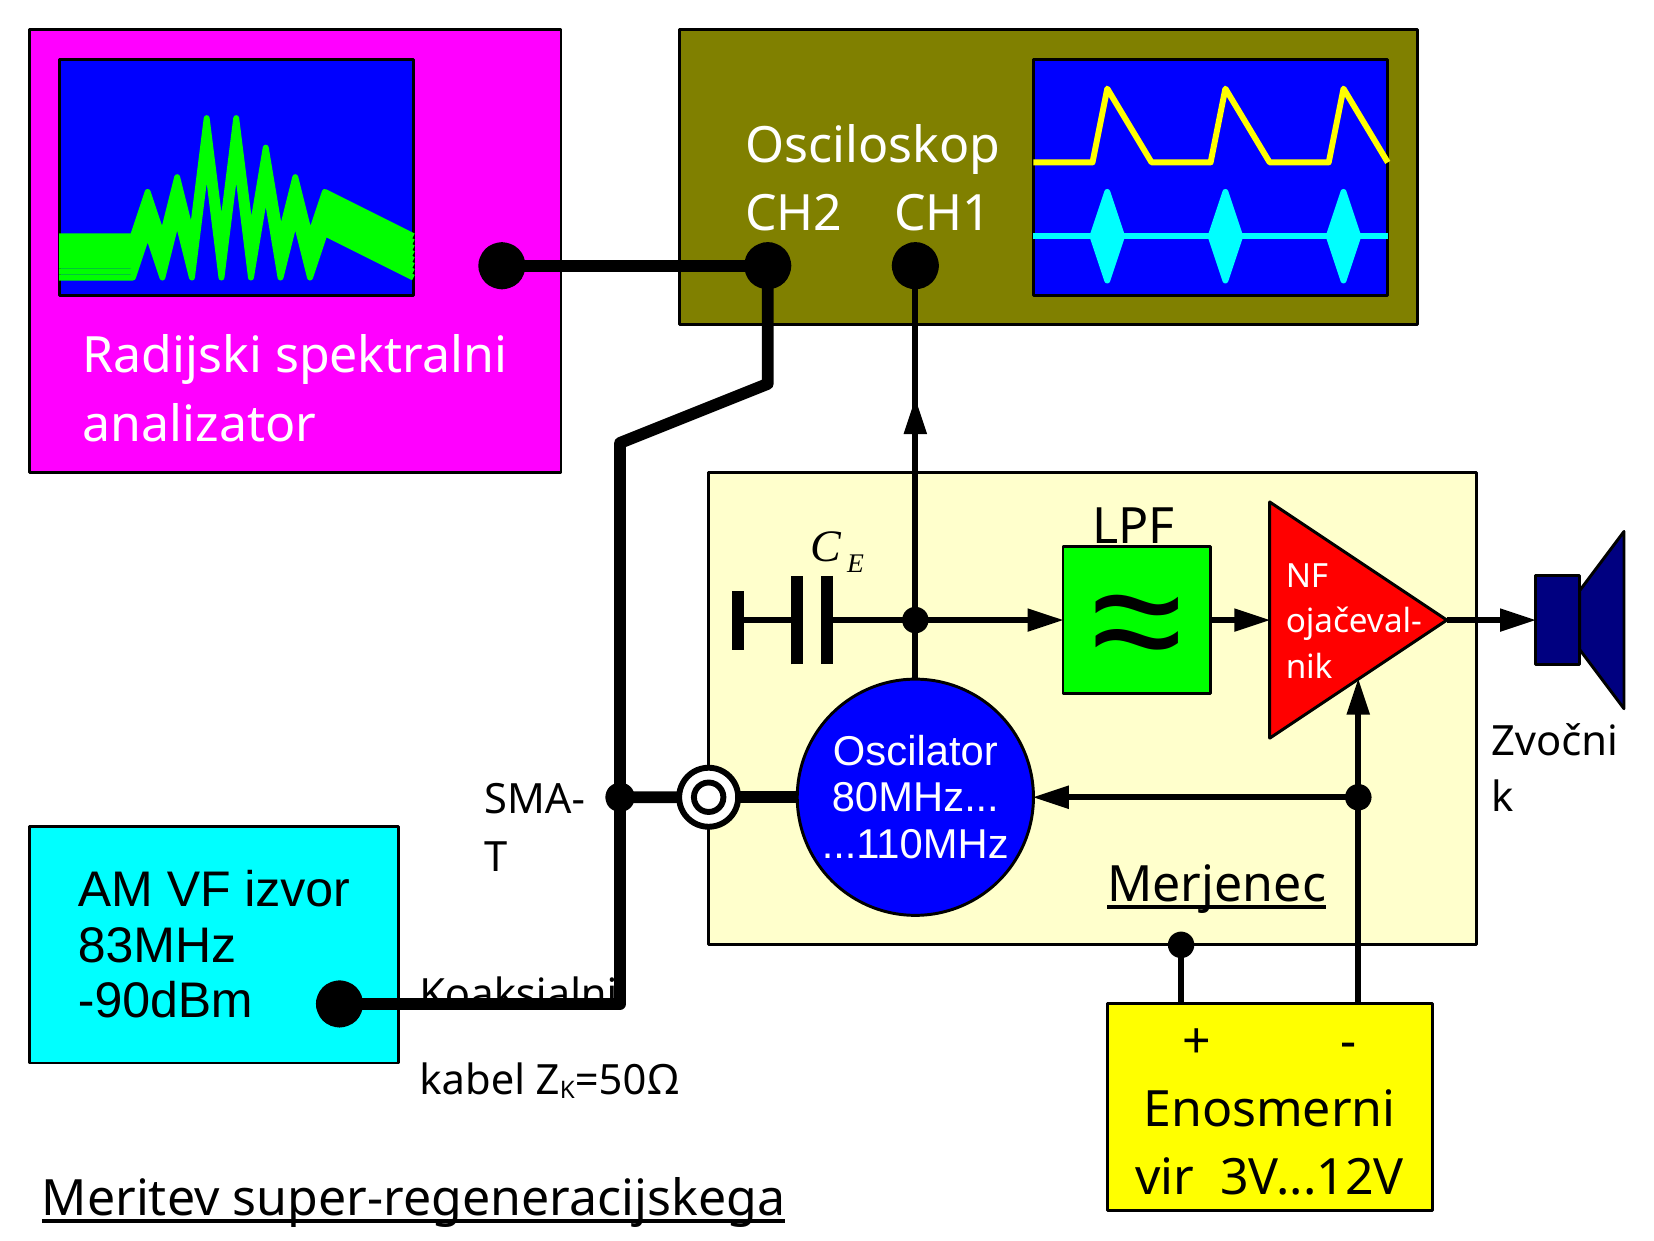

Radijski spektralni
analizator
Osciloskop
CH2 CH1
LPF
NF
ojačeval-
nik
≈
Oscilator
80MHz...
...110MHz
Zvočnik
SMA-T
AM VF izvor
83MHz
-90dBm
Merjenec
Koaksialni
kabel ZK=50Ω
+ -
Enosmerni
vir 3V...12V
Meritev super-regeneracijskega sprejemnika